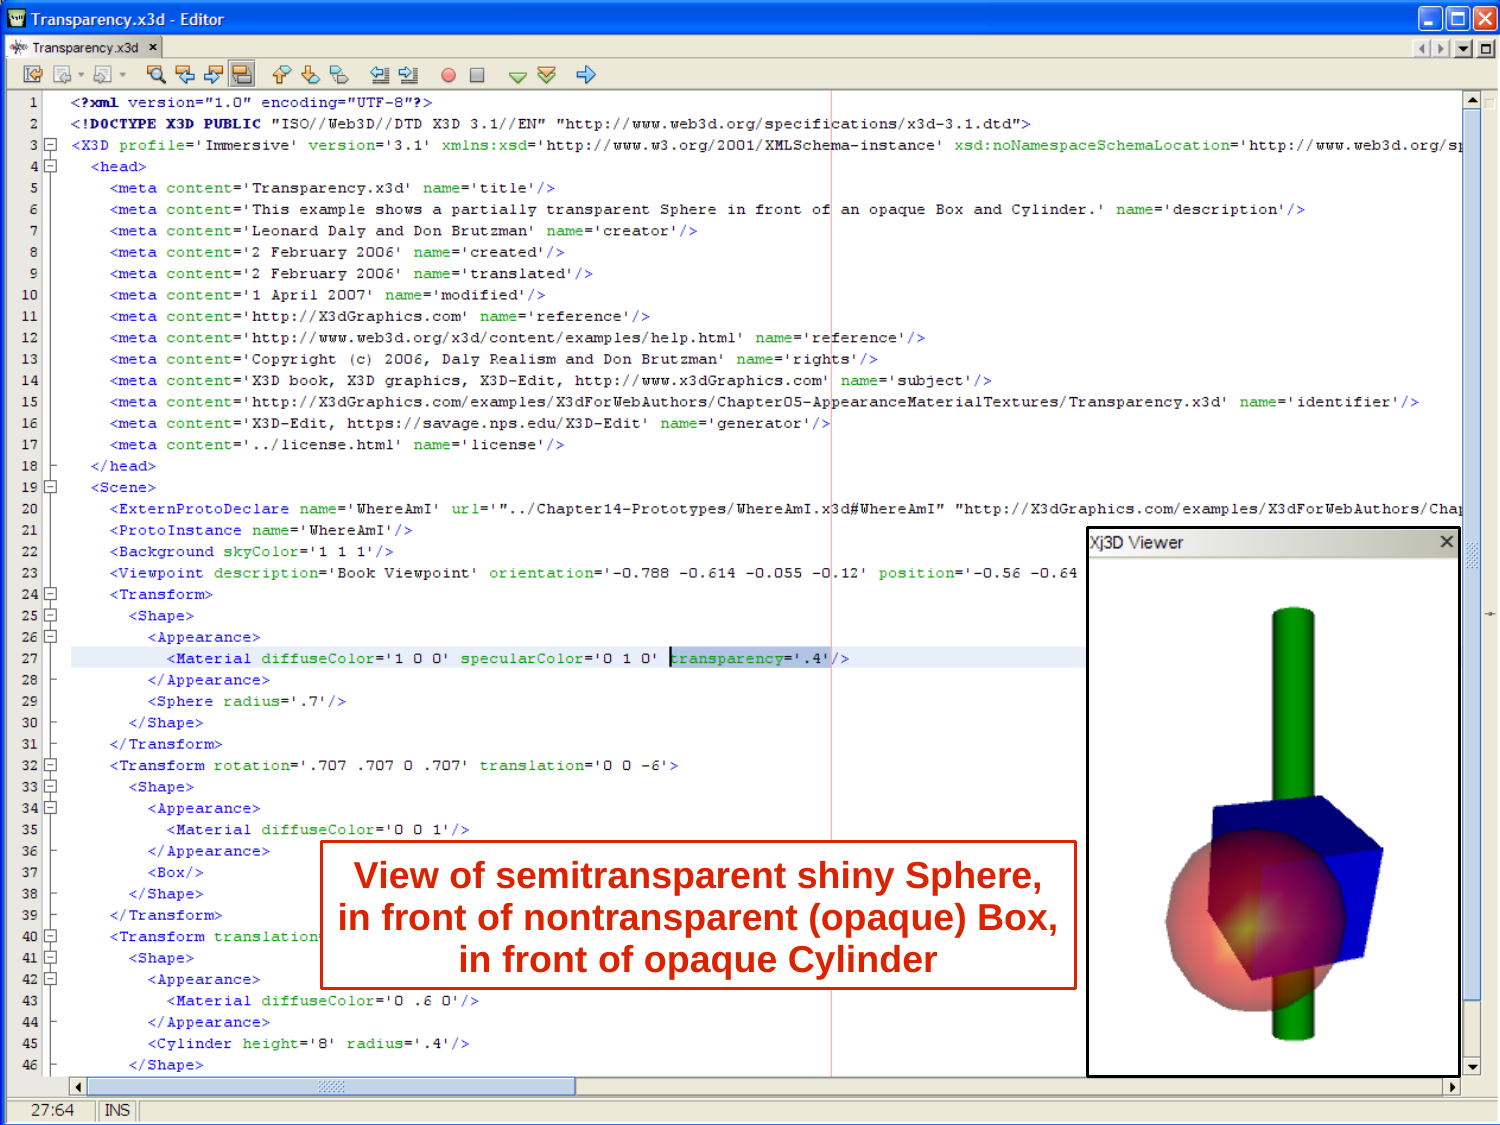

# transparency effects
View of semitransparent shiny Sphere,
in front of nontransparent (opaque) Box,
in front of opaque Cylinder